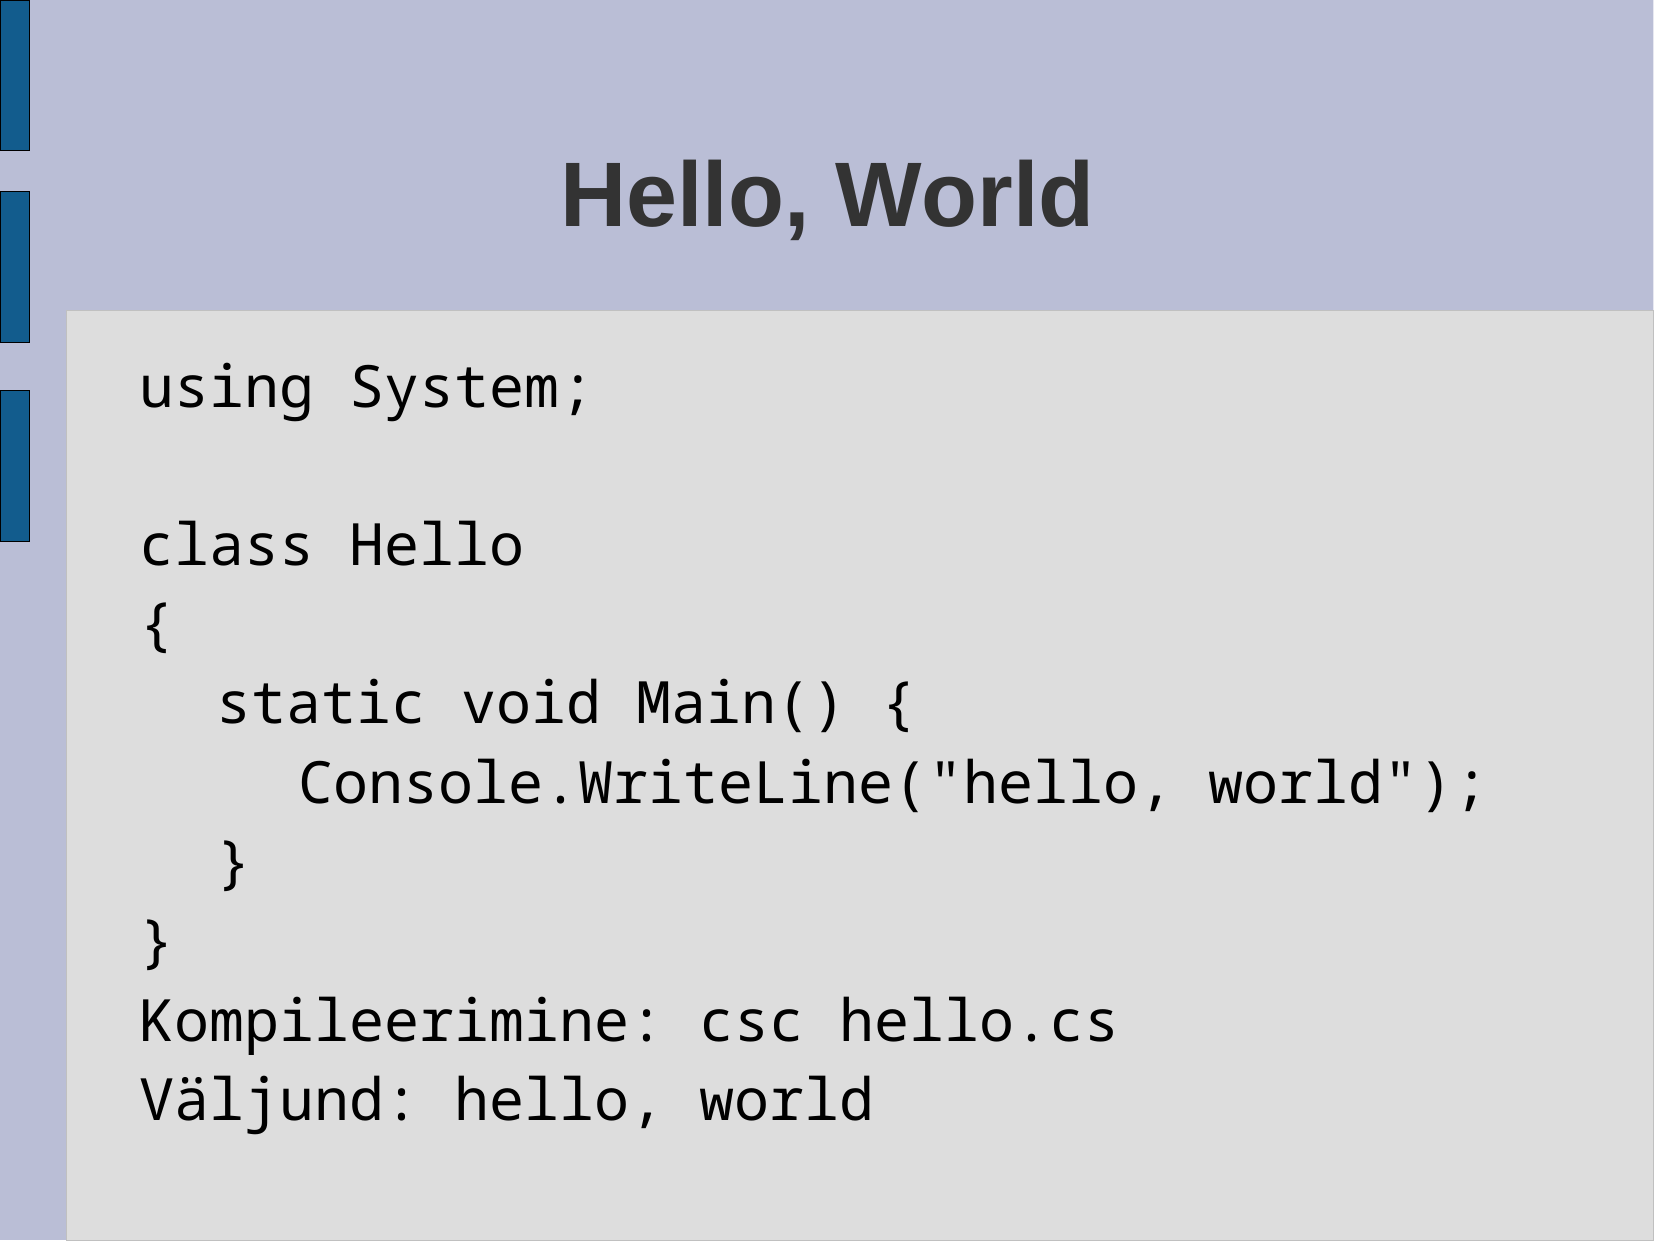

# Hello, World
using System;
class Hello
{
static void Main() {
Console.WriteLine("hello, world");
}
}
Kompileerimine: csc hello.cs
Väljund: hello, world